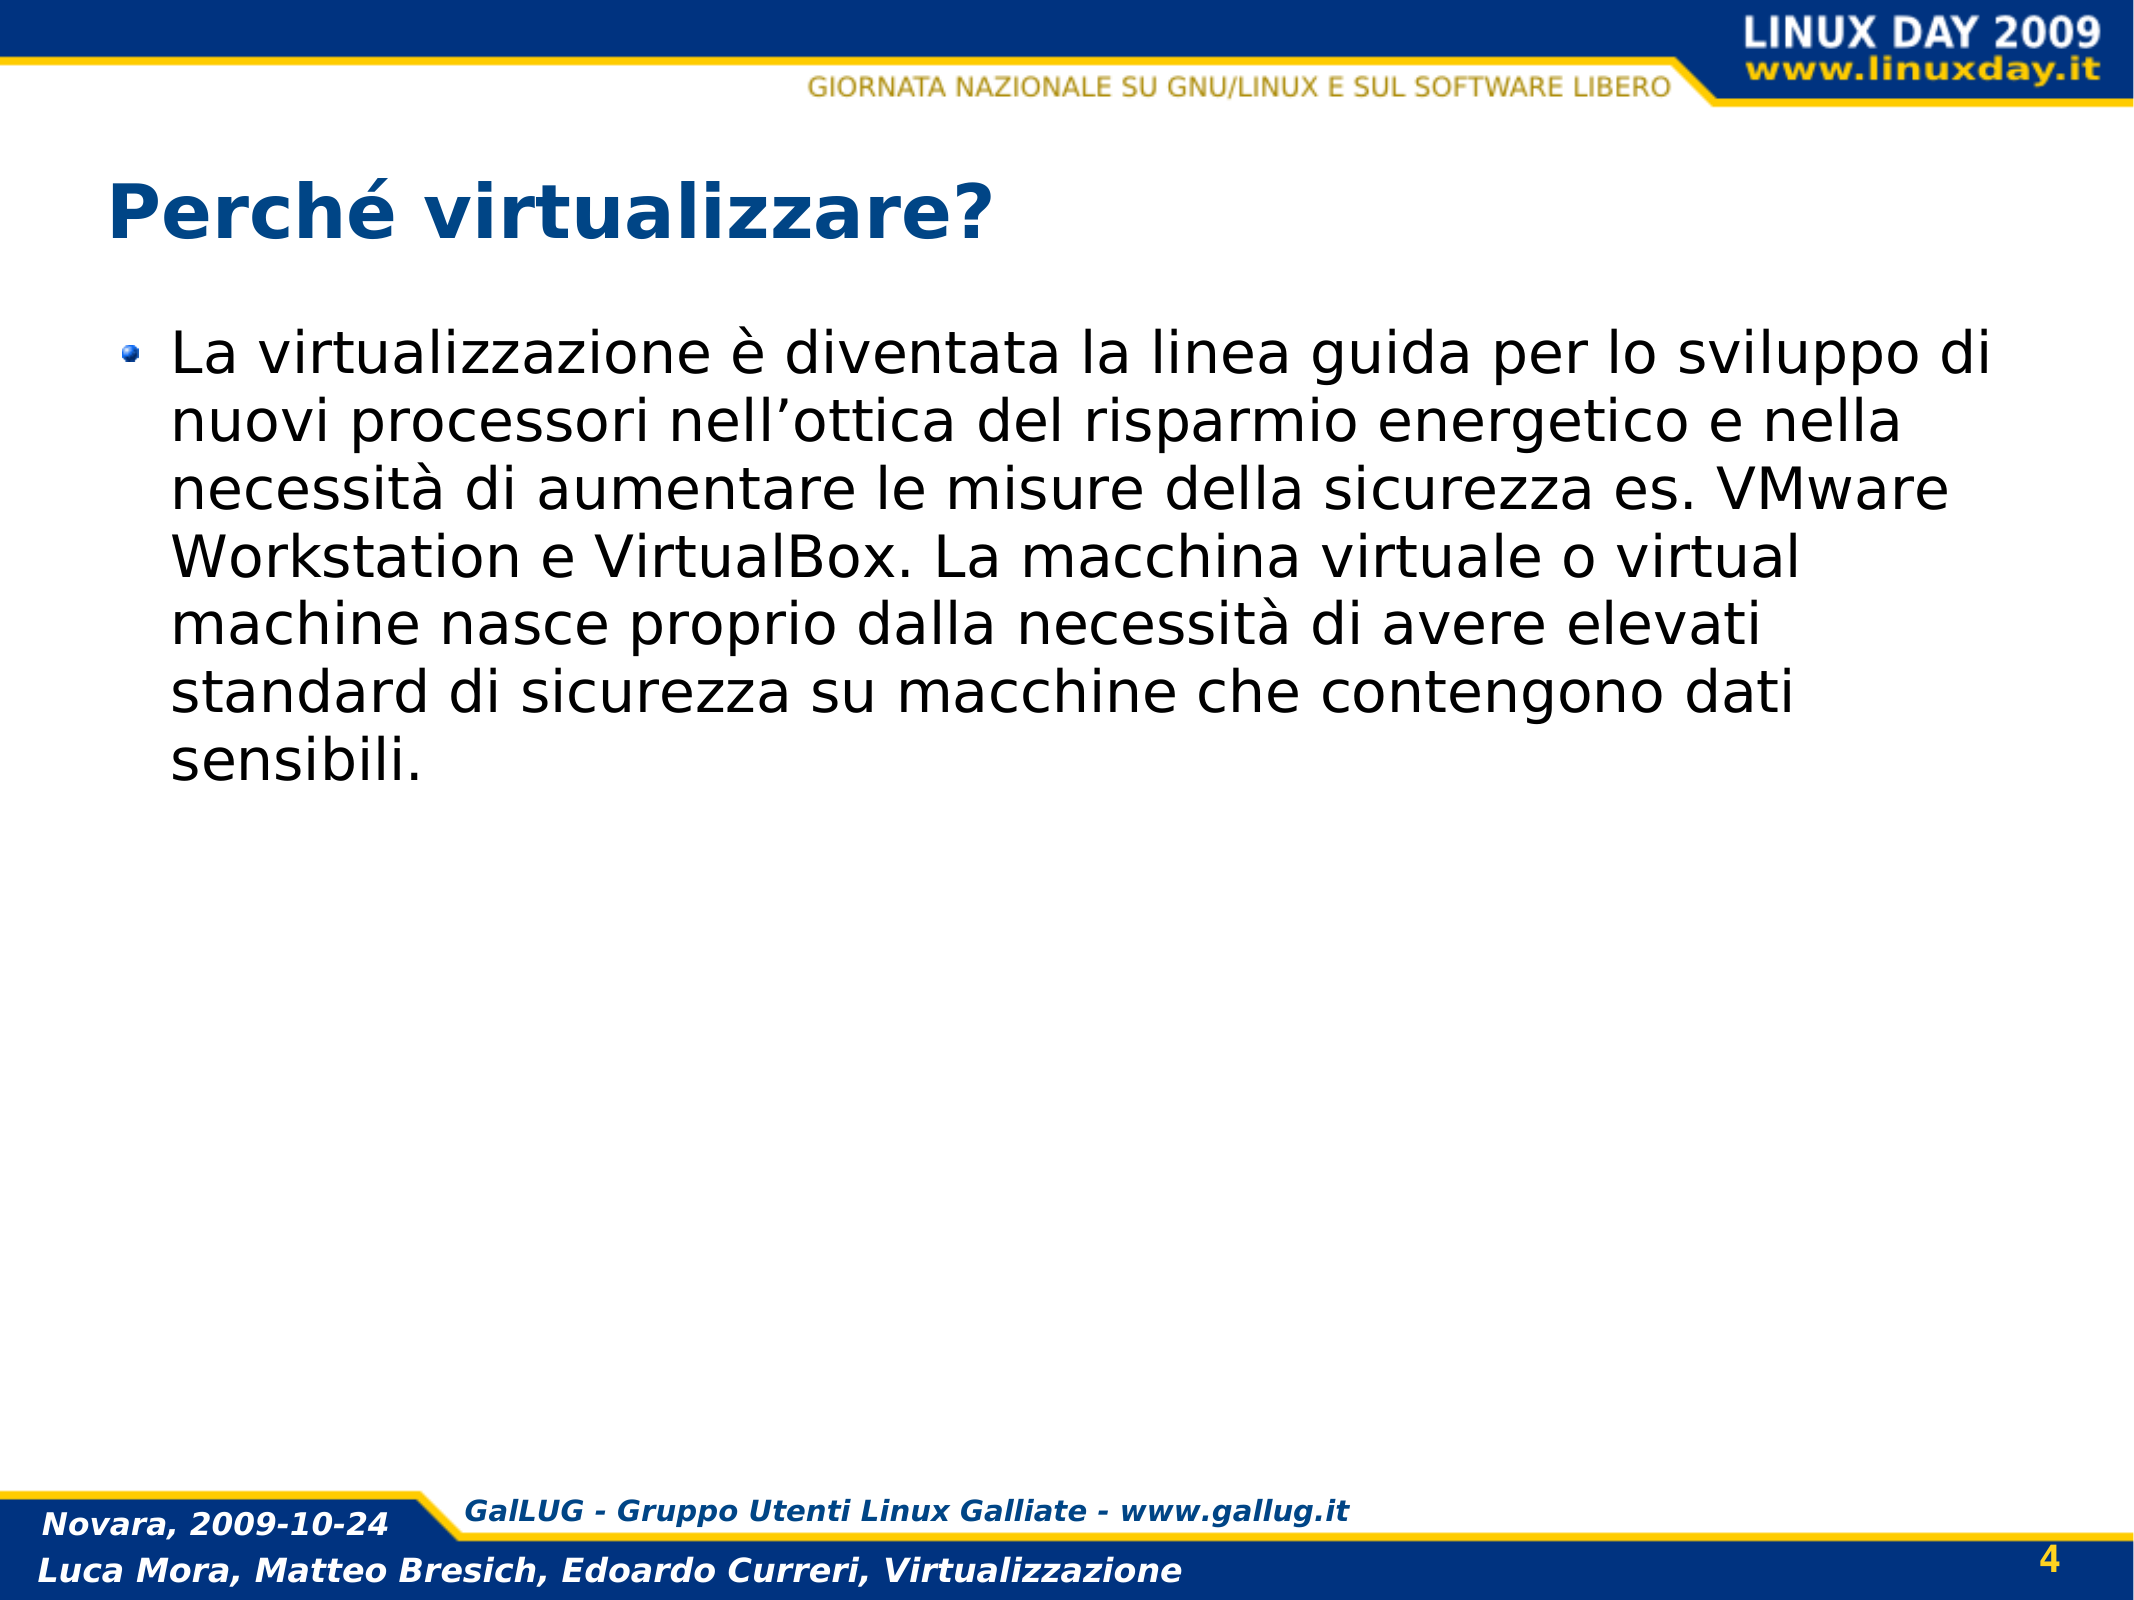

# Perché virtualizzare?
La virtualizzazione è diventata la linea guida per lo sviluppo di nuovi processori nell’ottica del risparmio energetico e nella necessità di aumentare le misure della sicurezza es. VMware Workstation e VirtualBox. La macchina virtuale o virtual machine nasce proprio dalla necessità di avere elevati standard di sicurezza su macchine che contengono dati sensibili.